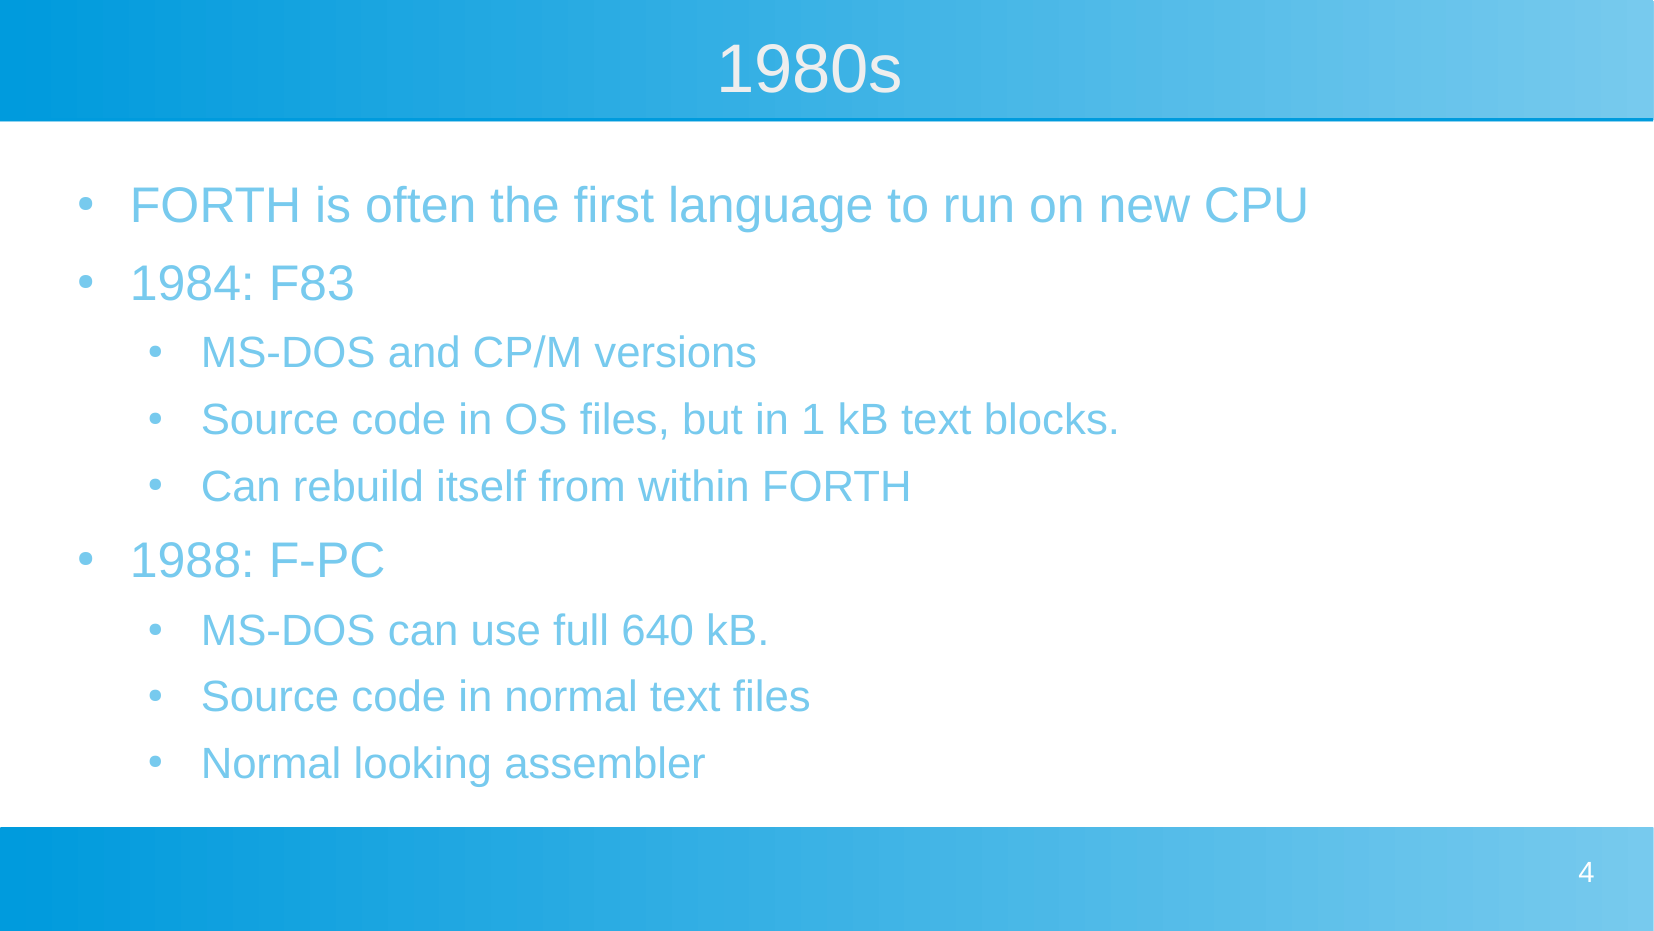

# 1980s
FORTH is often the first language to run on new CPU
1984: F83
MS-DOS and CP/M versions
Source code in OS files, but in 1 kB text blocks.
Can rebuild itself from within FORTH
1988: F-PC
MS-DOS can use full 640 kB.
Source code in normal text files
Normal looking assembler
4